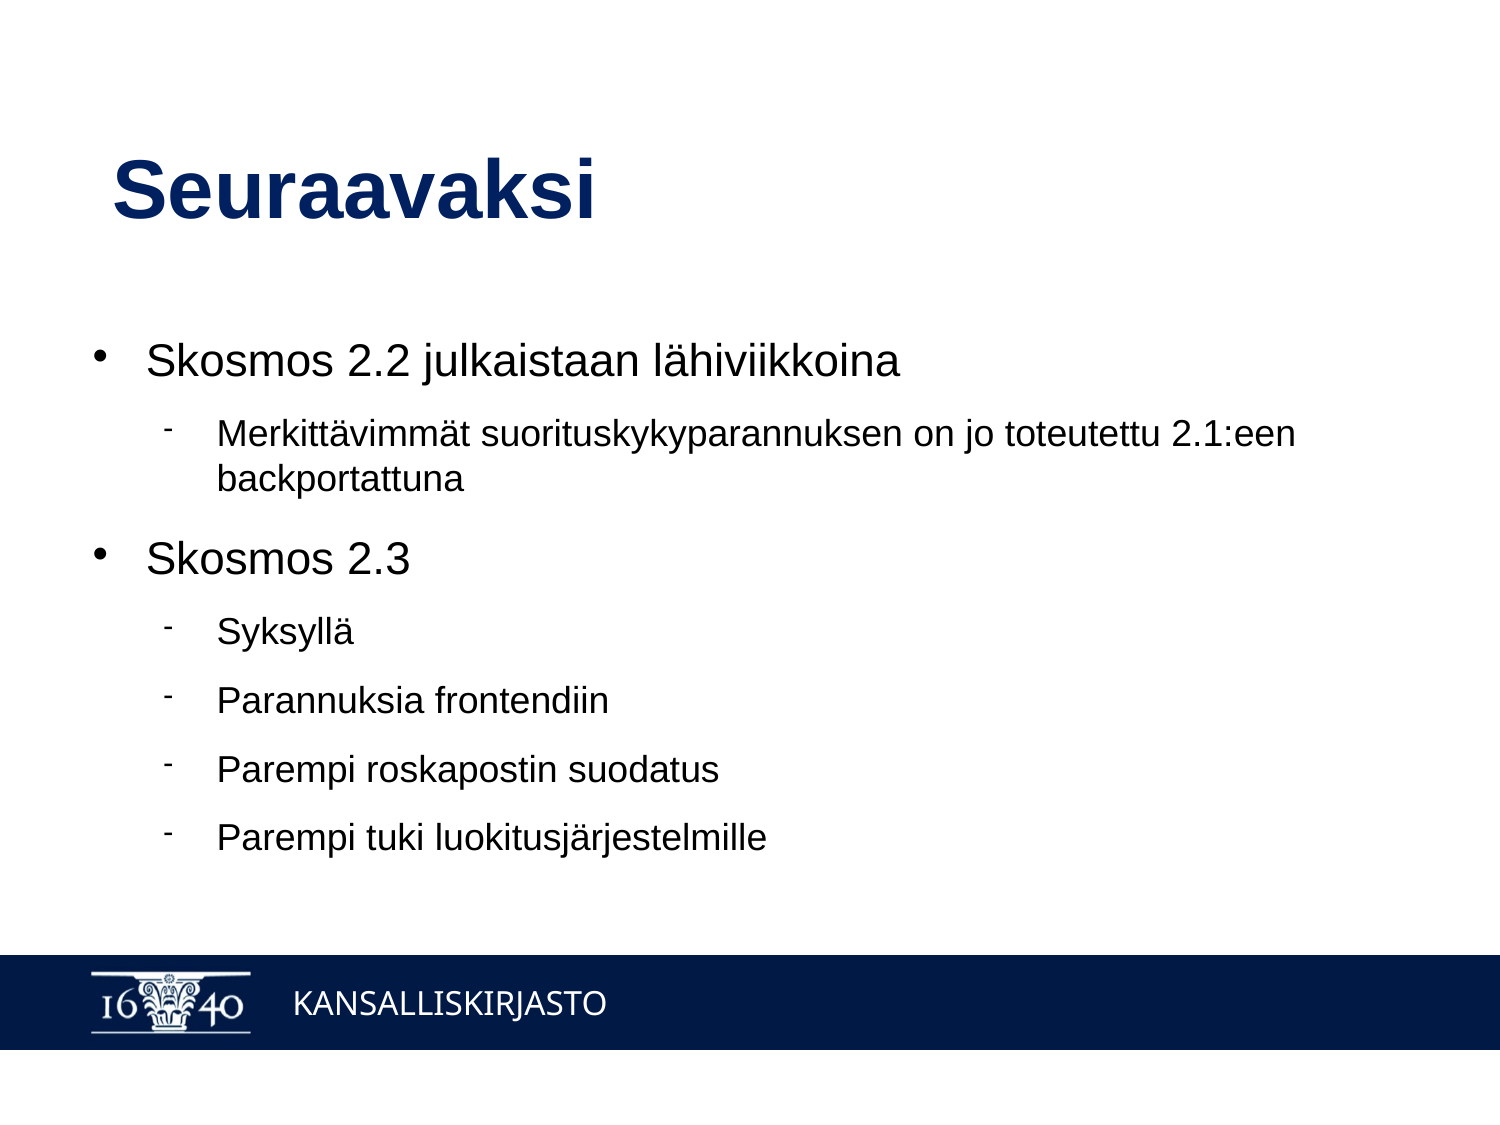

Seuraavaksi
Skosmos 2.2 julkaistaan lähiviikkoina
Merkittävimmät suorituskykyparannuksen on jo toteutettu 2.1:een backportattuna
Skosmos 2.3
Syksyllä
Parannuksia frontendiin
Parempi roskapostin suodatus
Parempi tuki luokitusjärjestelmille